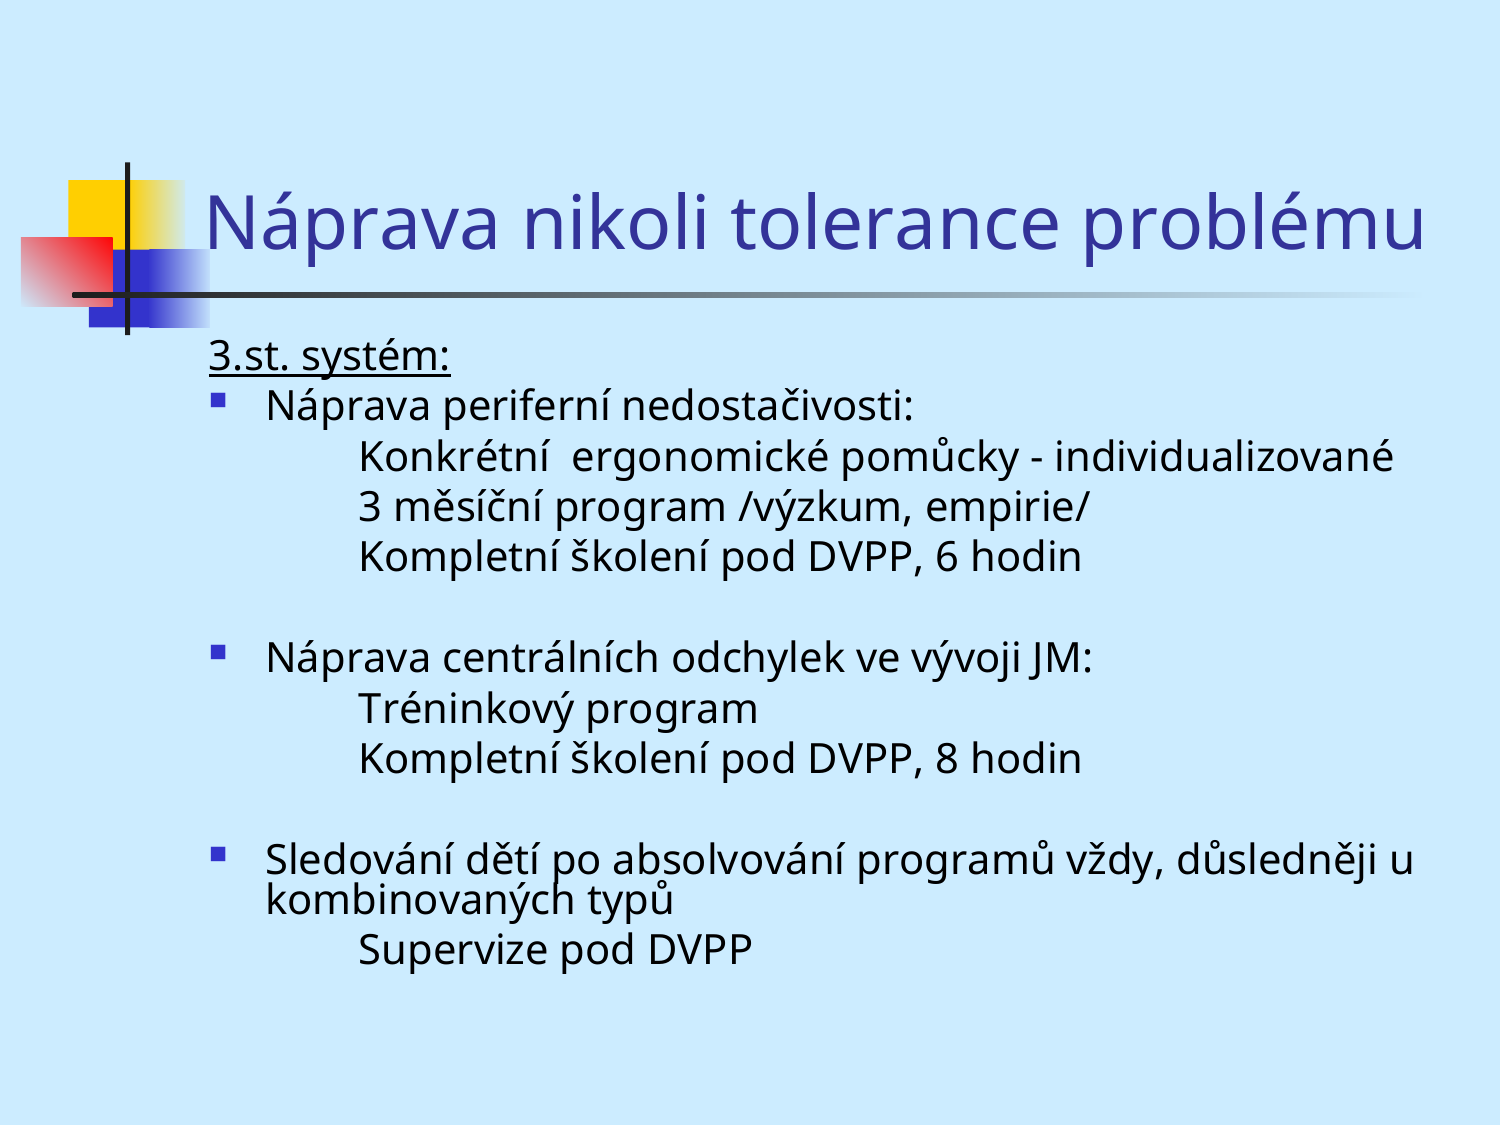

# Náprava nikoli tolerance problému
3.st. systém:
Náprava periferní nedostačivosti:
		Konkrétní ergonomické pomůcky - individualizované
		3 měsíční program /výzkum, empirie/
		Kompletní školení pod DVPP, 6 hodin
Náprava centrálních odchylek ve vývoji JM:
		Tréninkový program
		Kompletní školení pod DVPP, 8 hodin
Sledování dětí po absolvování programů vždy, důsledněji u kombinovaných typů
		Supervize pod DVPP